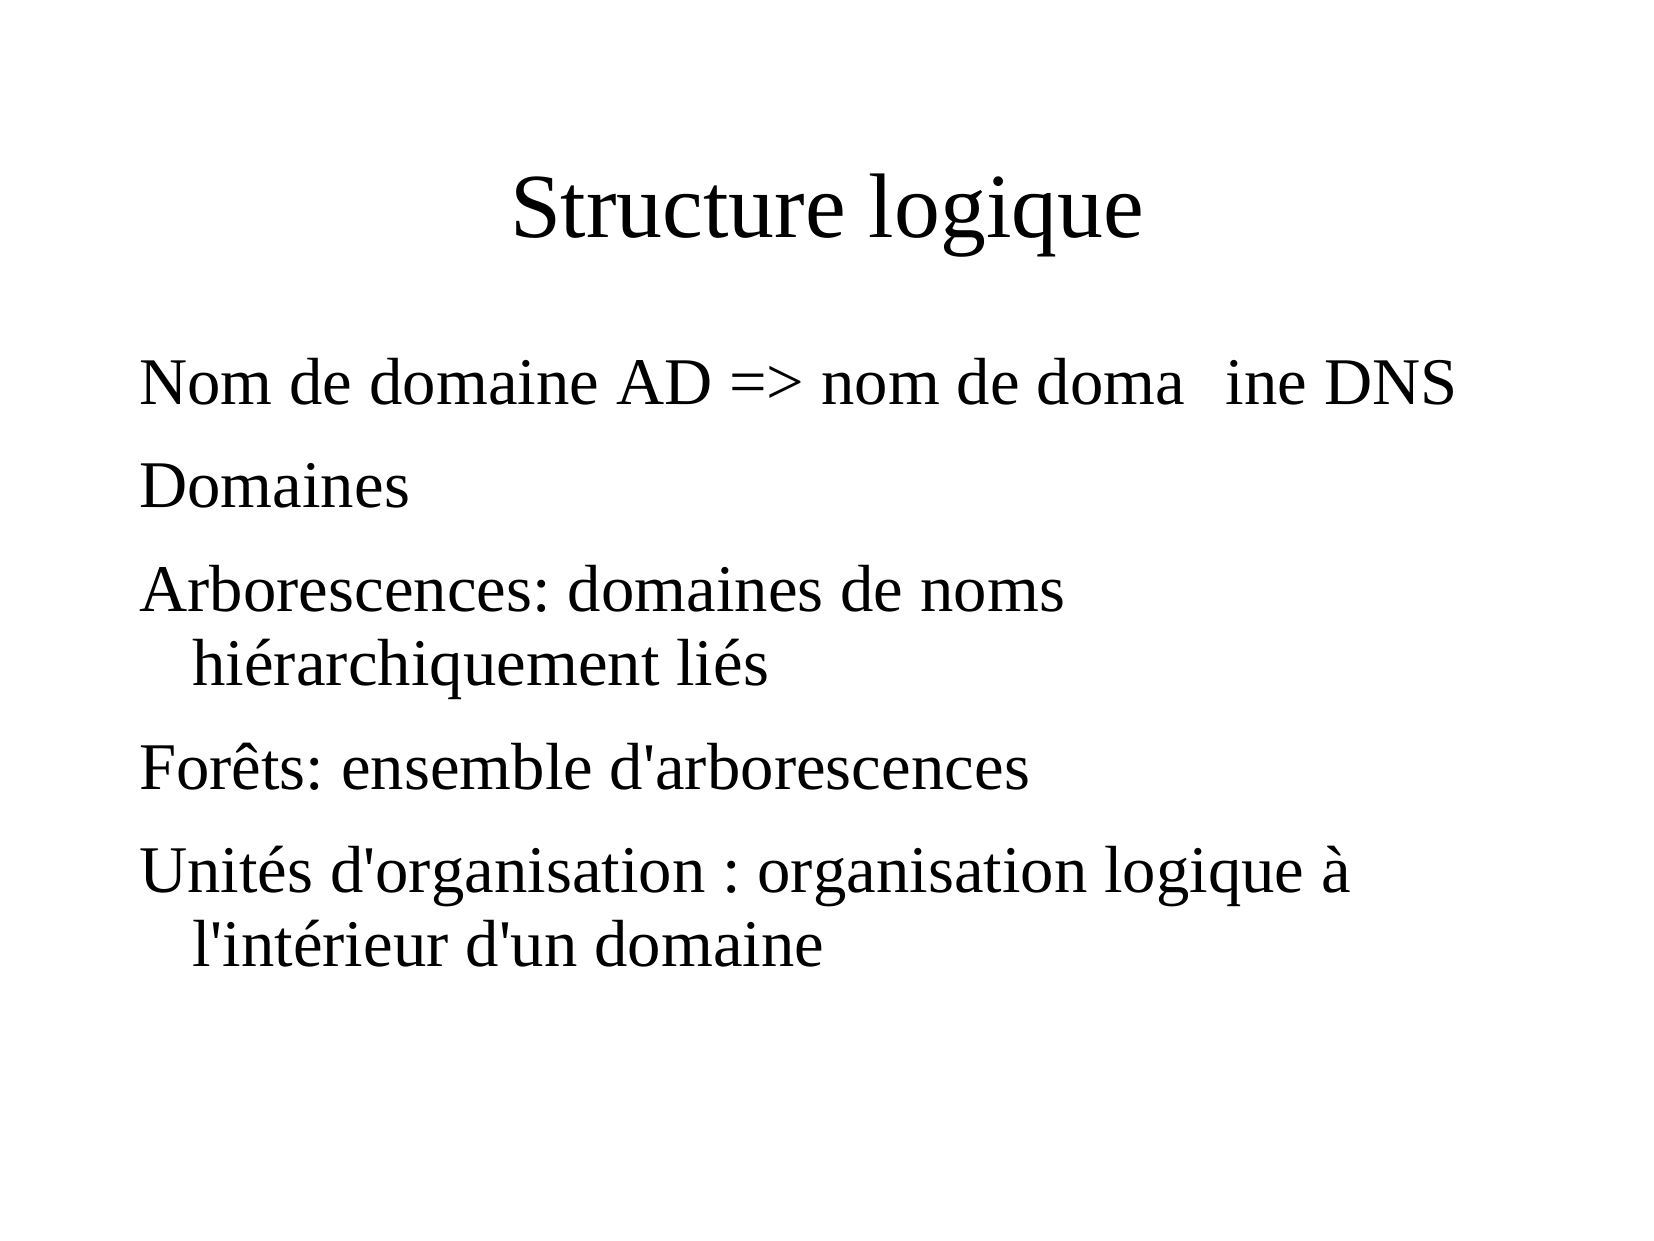

# Structure logique
Nom de domaine AD => nom de doma	ine DNS
Domaines
Arborescences: domaines de noms hiérarchiquement liés
Forêts: ensemble d'arborescences
Unités d'organisation : organisation logique à l'intérieur d'un domaine